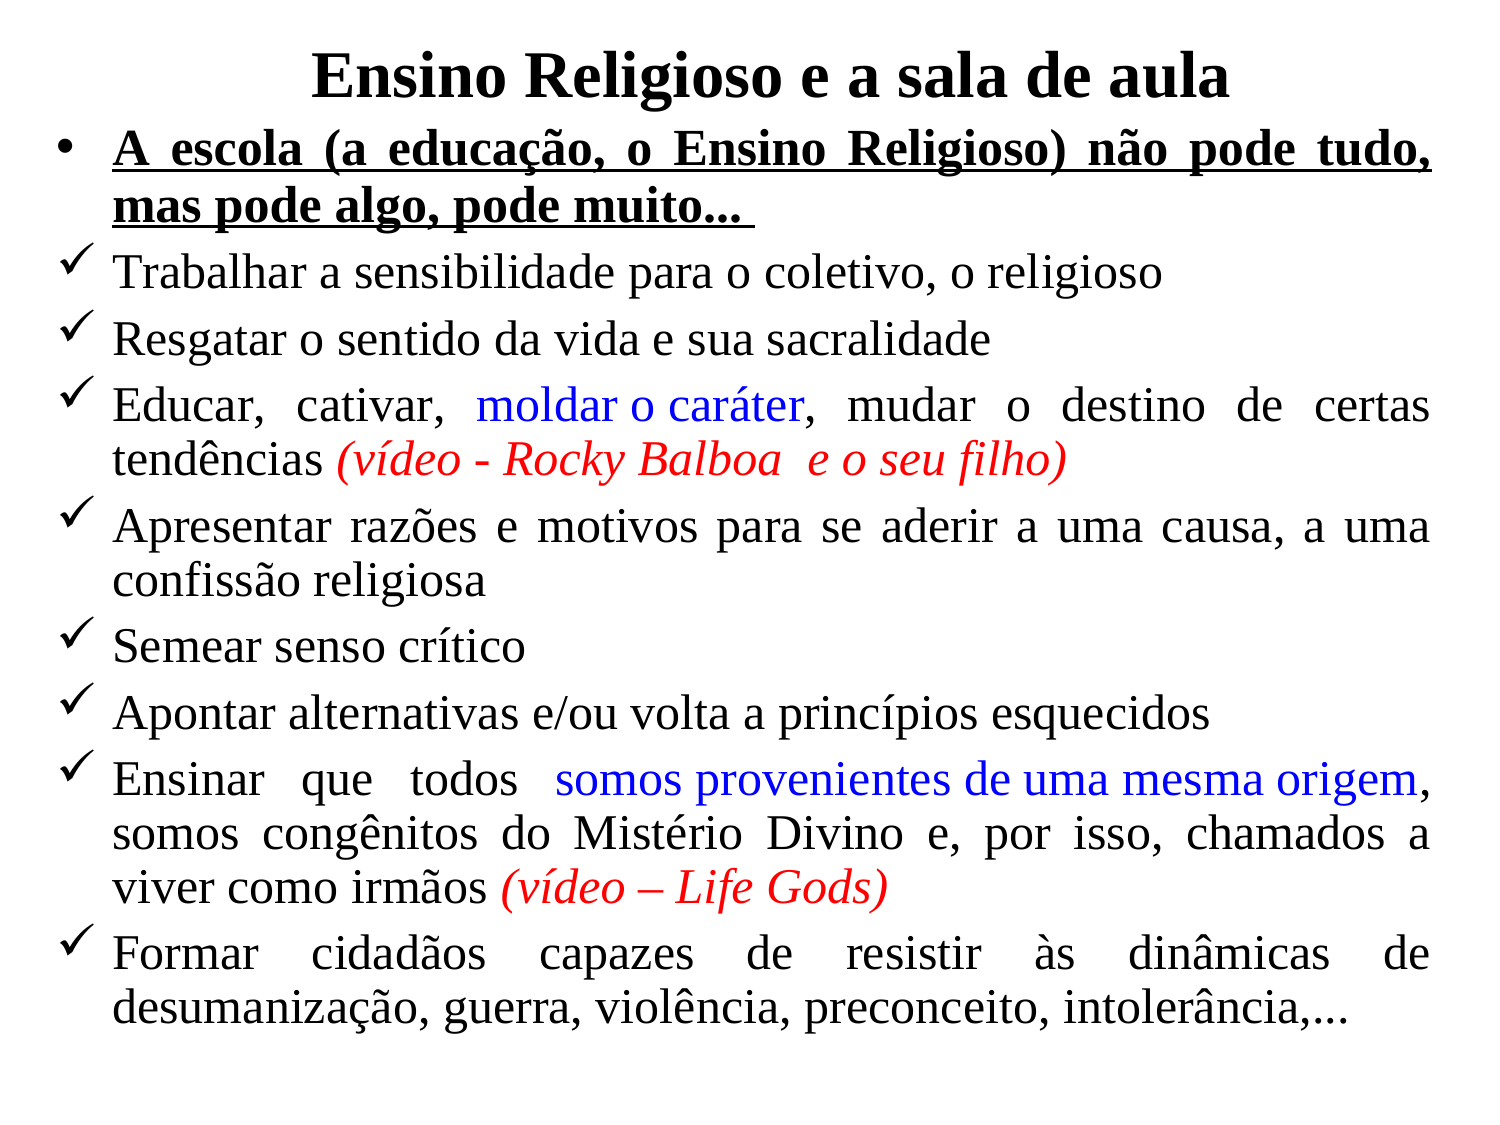

# Ensino Religioso e a sala de aula
A escola (a educação, o Ensino Religioso) não pode tudo, mas pode algo, pode muito...
Trabalhar a sensibilidade para o coletivo, o religioso
Resgatar o sentido da vida e sua sacralidade
Educar, cativar, moldar o caráter, mudar o destino de certas tendências (vídeo - Rocky Balboa e o seu filho)
Apresentar razões e motivos para se aderir a uma causa, a uma confissão religiosa
Semear senso crítico
Apontar alternativas e/ou volta a princípios esquecidos
Ensinar que todos somos provenientes de uma mesma origem, somos congênitos do Mistério Divino e, por isso, chamados a viver como irmãos (vídeo – Life Gods)
Formar cidadãos capazes de resistir às dinâmicas de desumanização, guerra, violência, preconceito, intolerância,...